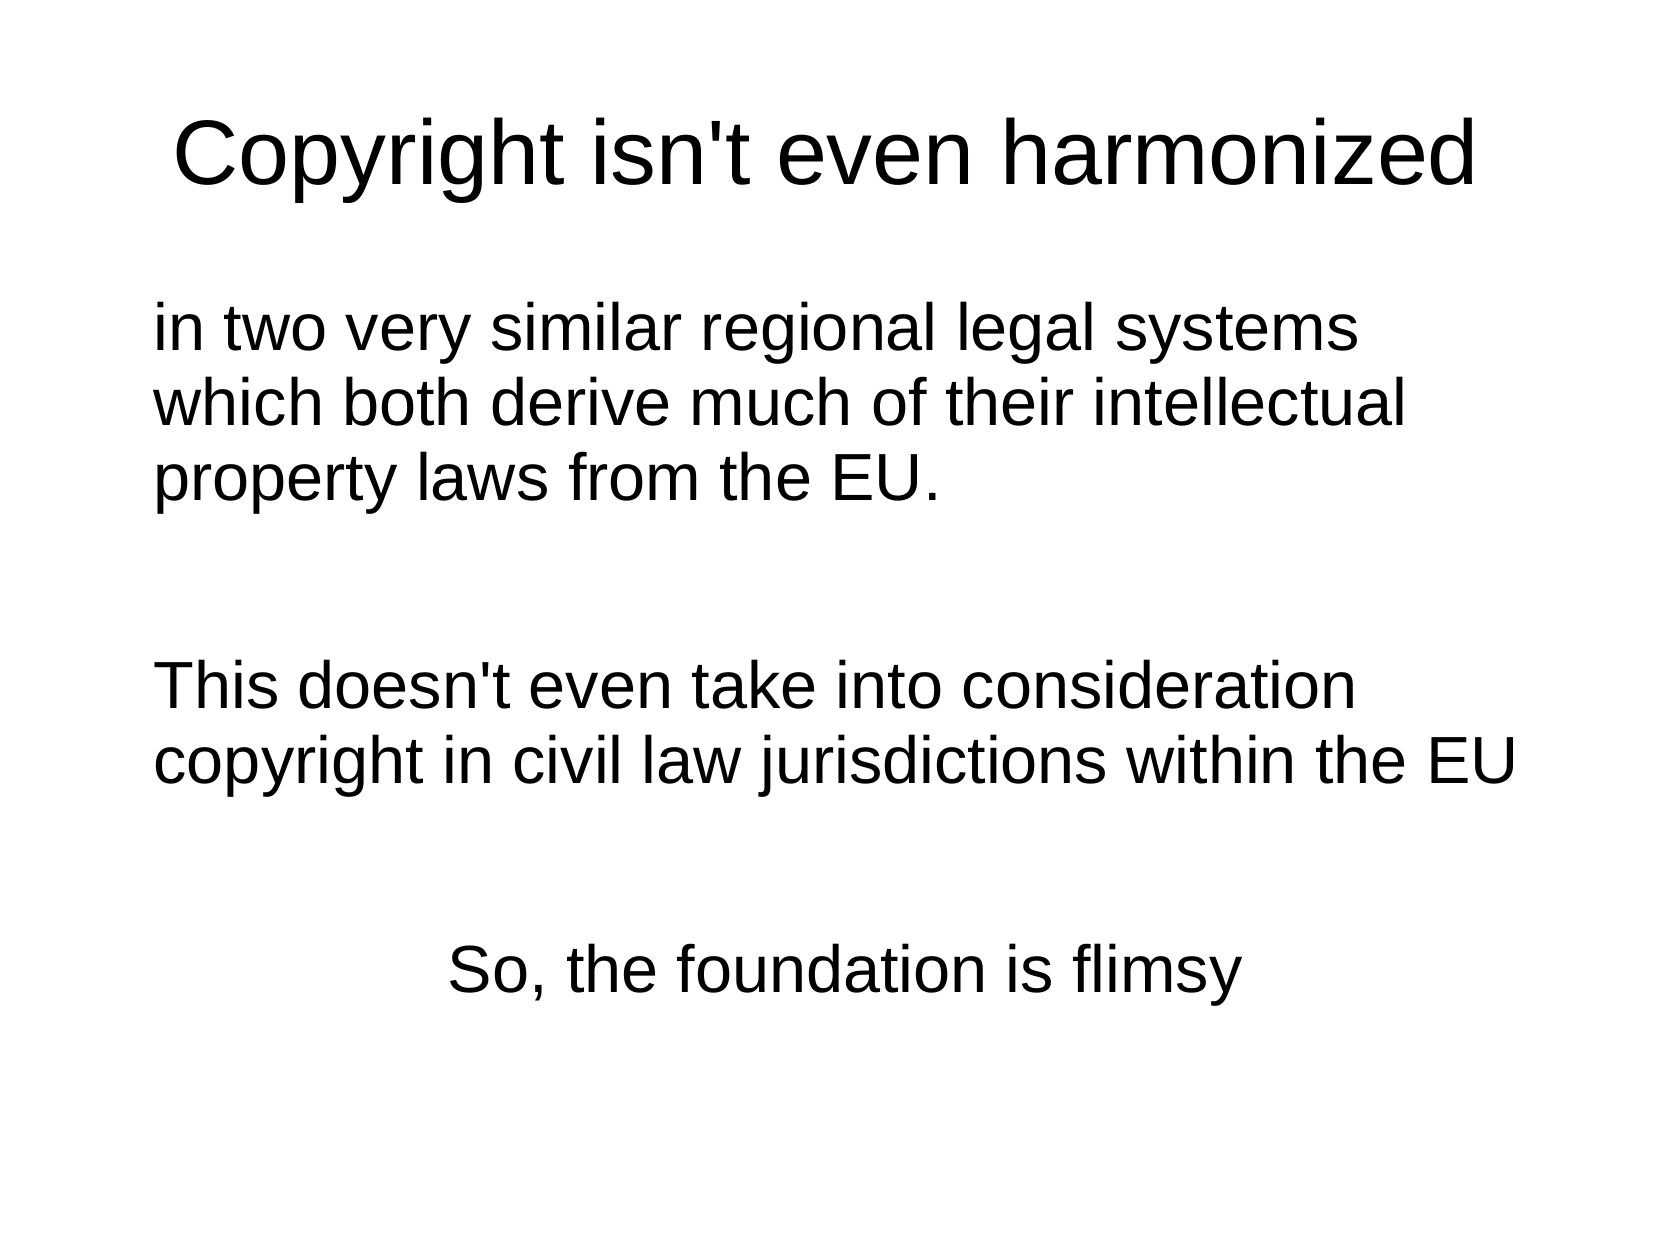

# Copyright isn't even harmonized
in two very similar regional legal systems which both derive much of their intellectual property laws from the EU.
This doesn't even take into consideration copyright in civil law jurisdictions within the EU
So, the foundation is flimsy